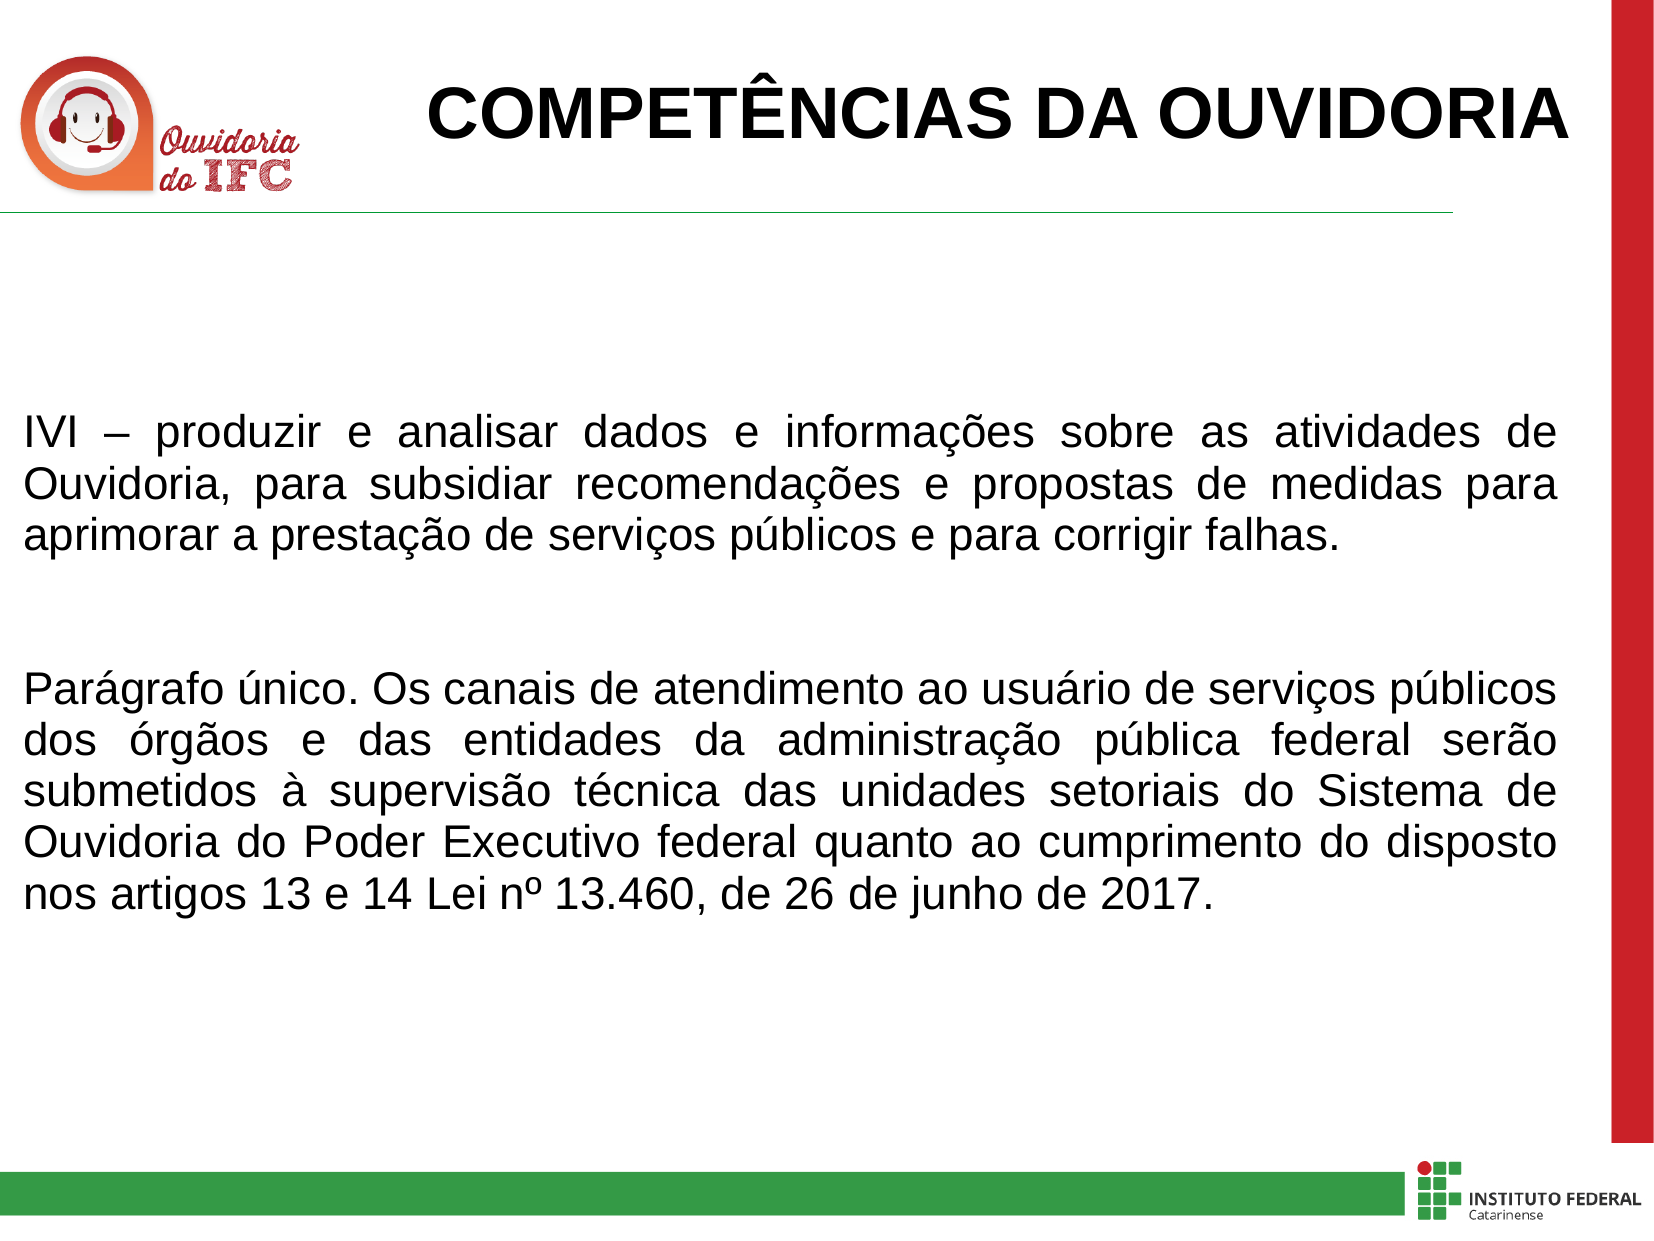

COMPETÊNCIAS DA OUVIDORIA
# IVI – produzir e analisar dados e informações sobre as atividades de Ouvidoria, para subsidiar recomendações e propostas de medidas para aprimorar a prestação de serviços públicos e para corrigir falhas.
Parágrafo único. Os canais de atendimento ao usuário de serviços públicos dos órgãos e das entidades da administração pública federal serão submetidos à supervisão técnica das unidades setoriais do Sistema de Ouvidoria do Poder Executivo federal quanto ao cumprimento do disposto nos artigos 13 e 14 Lei nº 13.460, de 26 de junho de 2017.